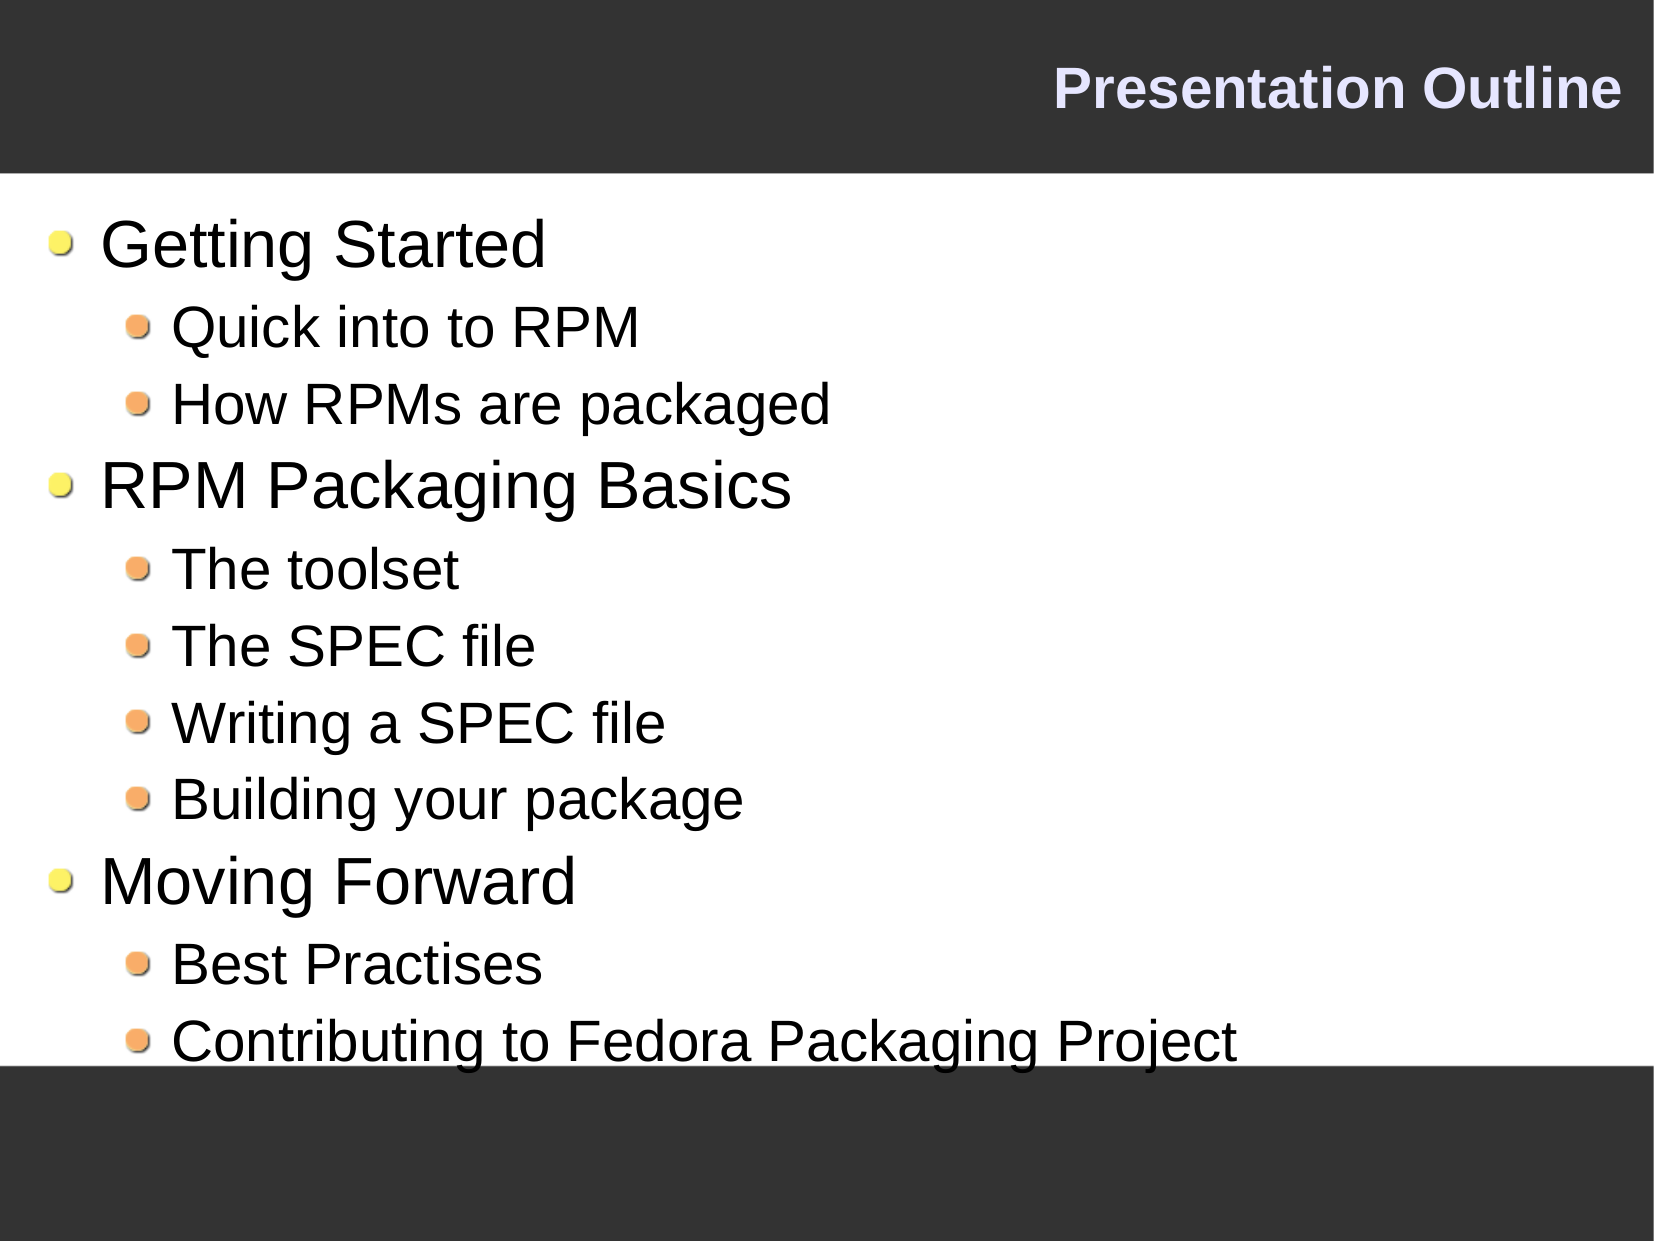

# Presentation Outline
Getting Started
Quick into to RPM
How RPMs are packaged
RPM Packaging Basics
The toolset
The SPEC file
Writing a SPEC file
Building your package
Moving Forward
Best Practises
Contributing to Fedora Packaging Project